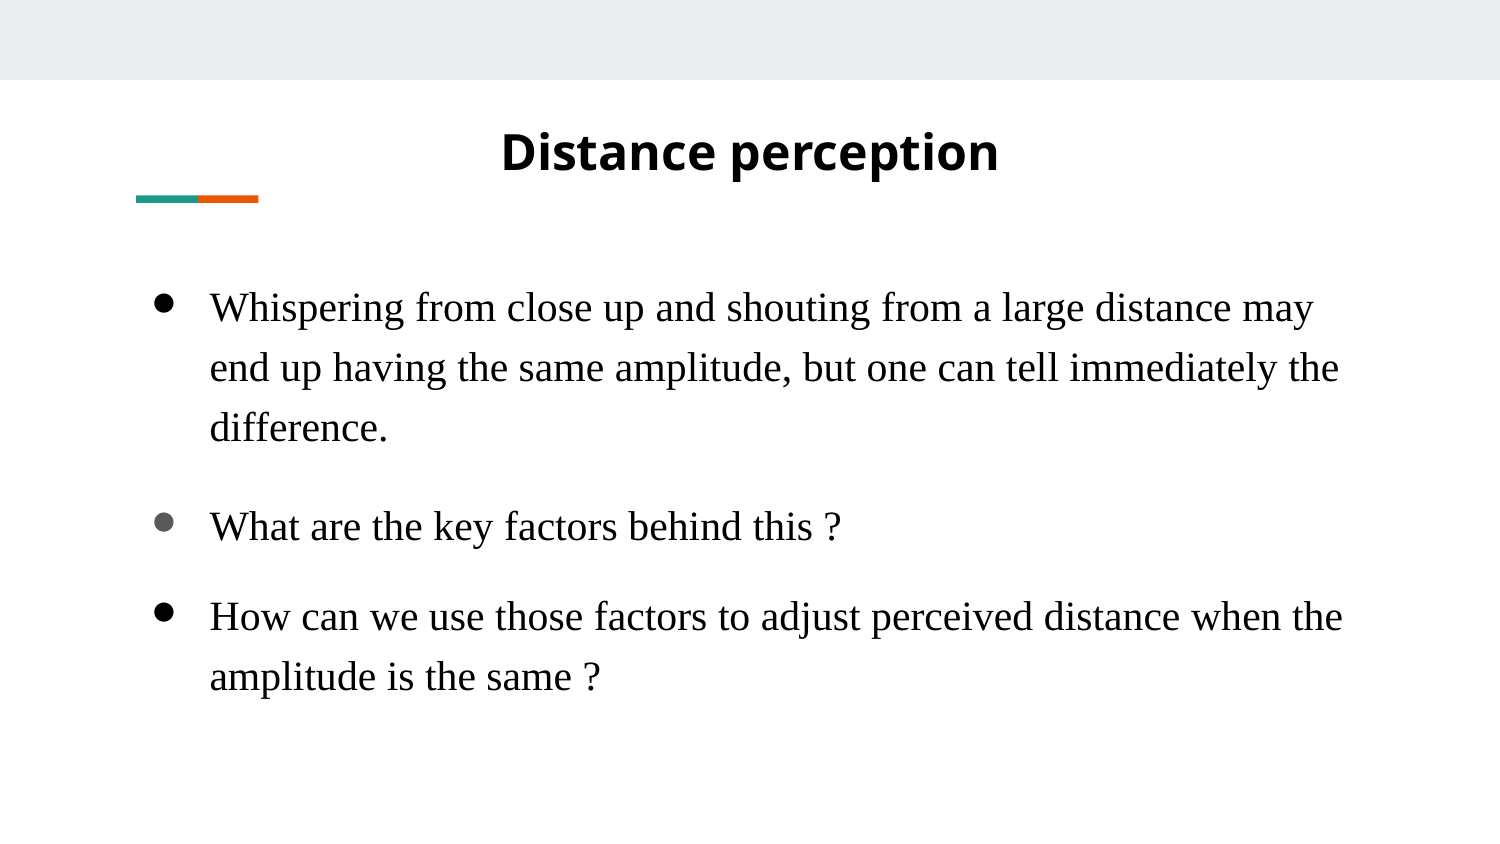

# Distance perception
Whispering from close up and shouting from a large distance may end up having the same amplitude, but one can tell immediately the difference.
What are the key factors behind this ?
How can we use those factors to adjust perceived distance when the amplitude is the same ?